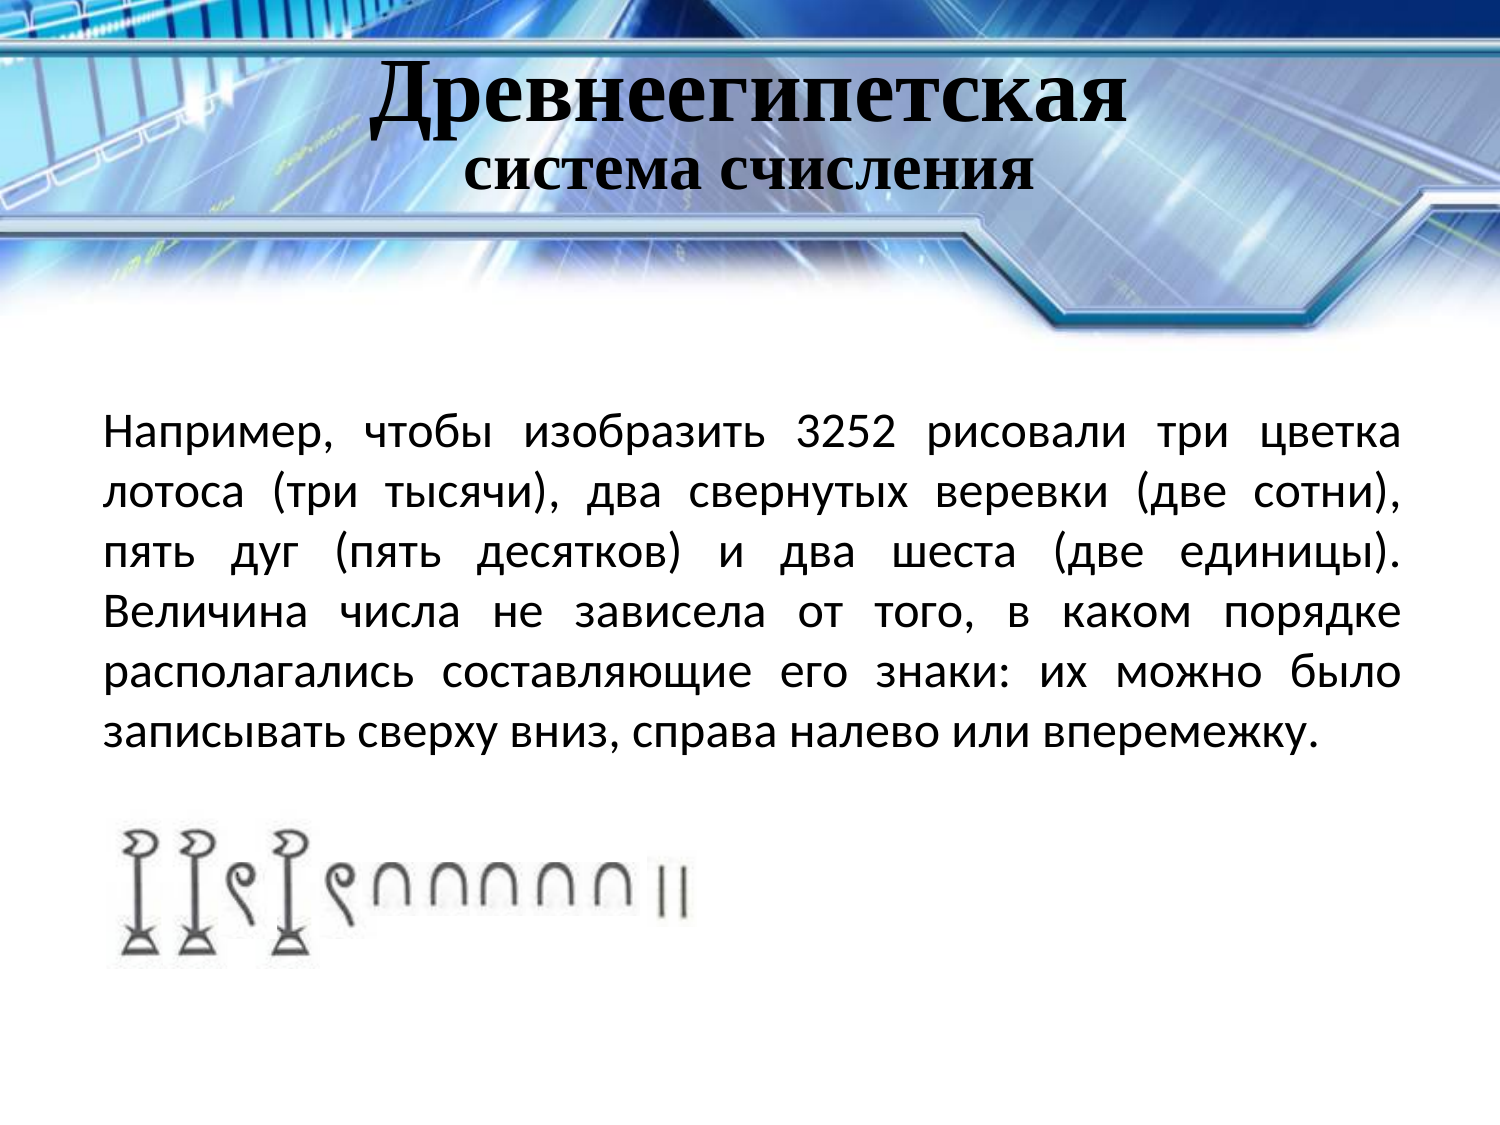

# Древнеегипетская система счисления
Например, чтобы изобразить 3252 рисовали три цветка лотоса (три тысячи), два свернутых веревки (две сотни), пять дуг (пять десятков) и два шеста (две единицы). Величина числа не зависела от того, в каком порядке располагались составляющие его знаки: их можно было записывать сверху вниз, справа налево или вперемежку.